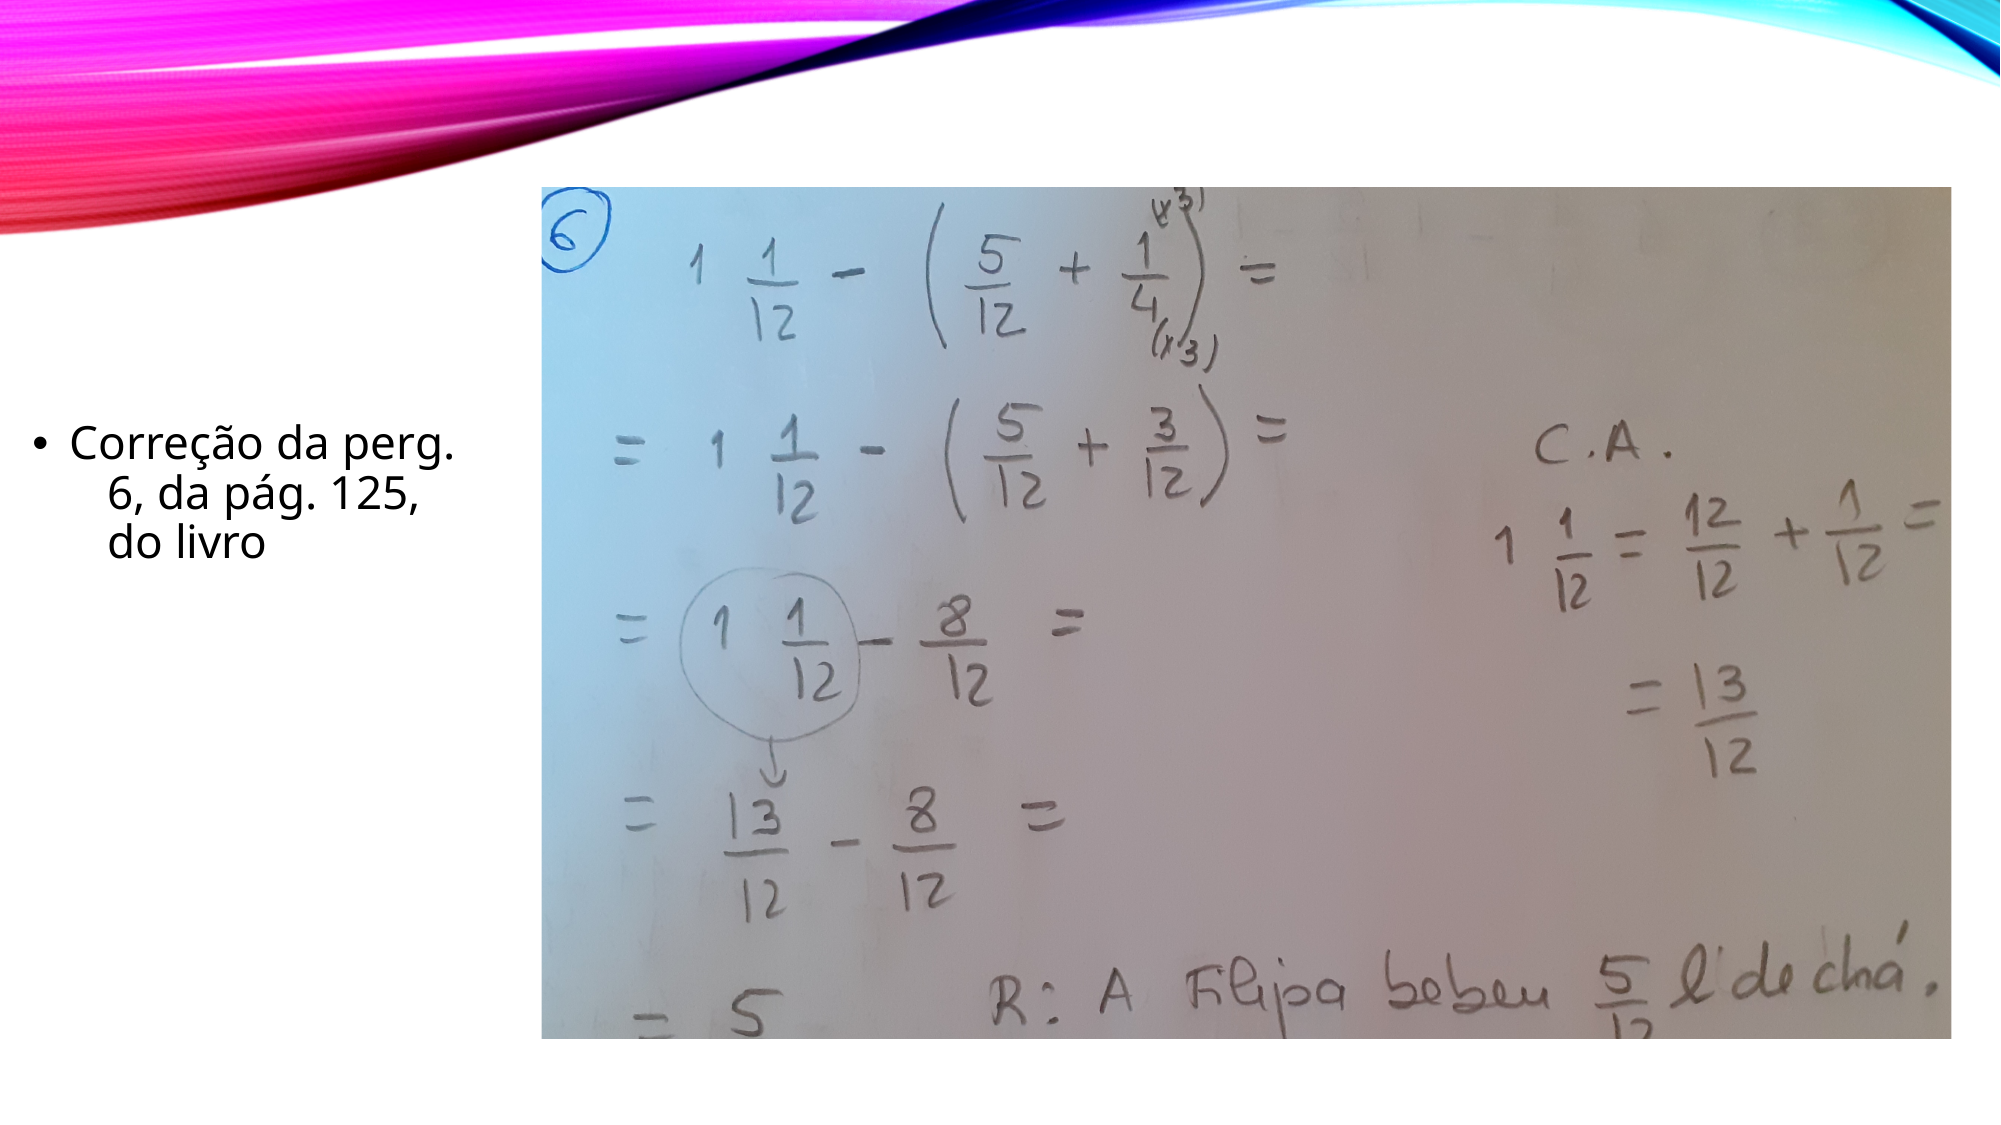

# Correção da perg. 6, da pág. 125, do livro